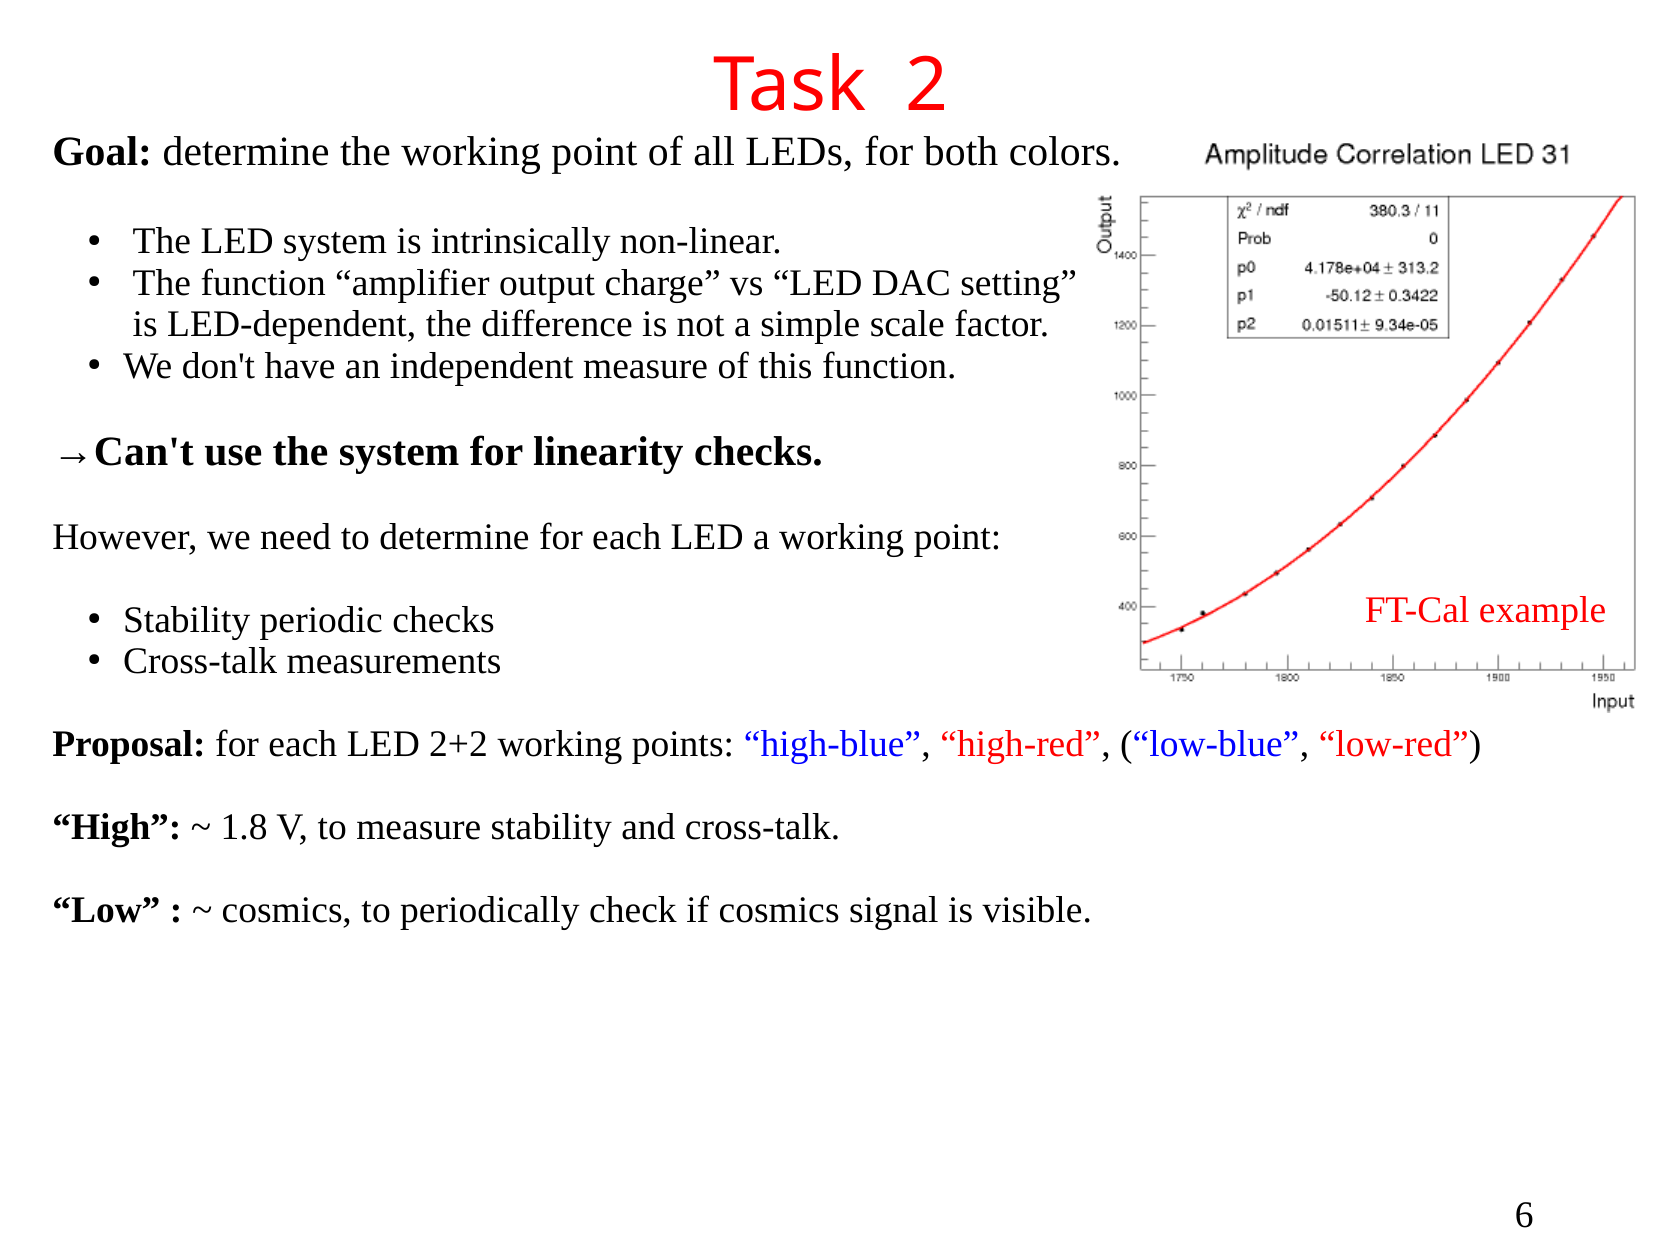

# Task 2
Goal: determine the working point of all LEDs, for both colors.
 The LED system is intrinsically non-linear.
 The function “amplifier output charge” vs “LED DAC setting”
 is LED-dependent, the difference is not a simple scale factor.
We don't have an independent measure of this function.
→Can't use the system for linearity checks.
However, we need to determine for each LED a working point:
Stability periodic checks
Cross-talk measurements
Proposal: for each LED 2+2 working points: “high-blue”, “high-red”, (“low-blue”, “low-red”)
“High”: ~ 1.8 V, to measure stability and cross-talk.
“Low” : ~ cosmics, to periodically check if cosmics signal is visible.
FT-Cal example